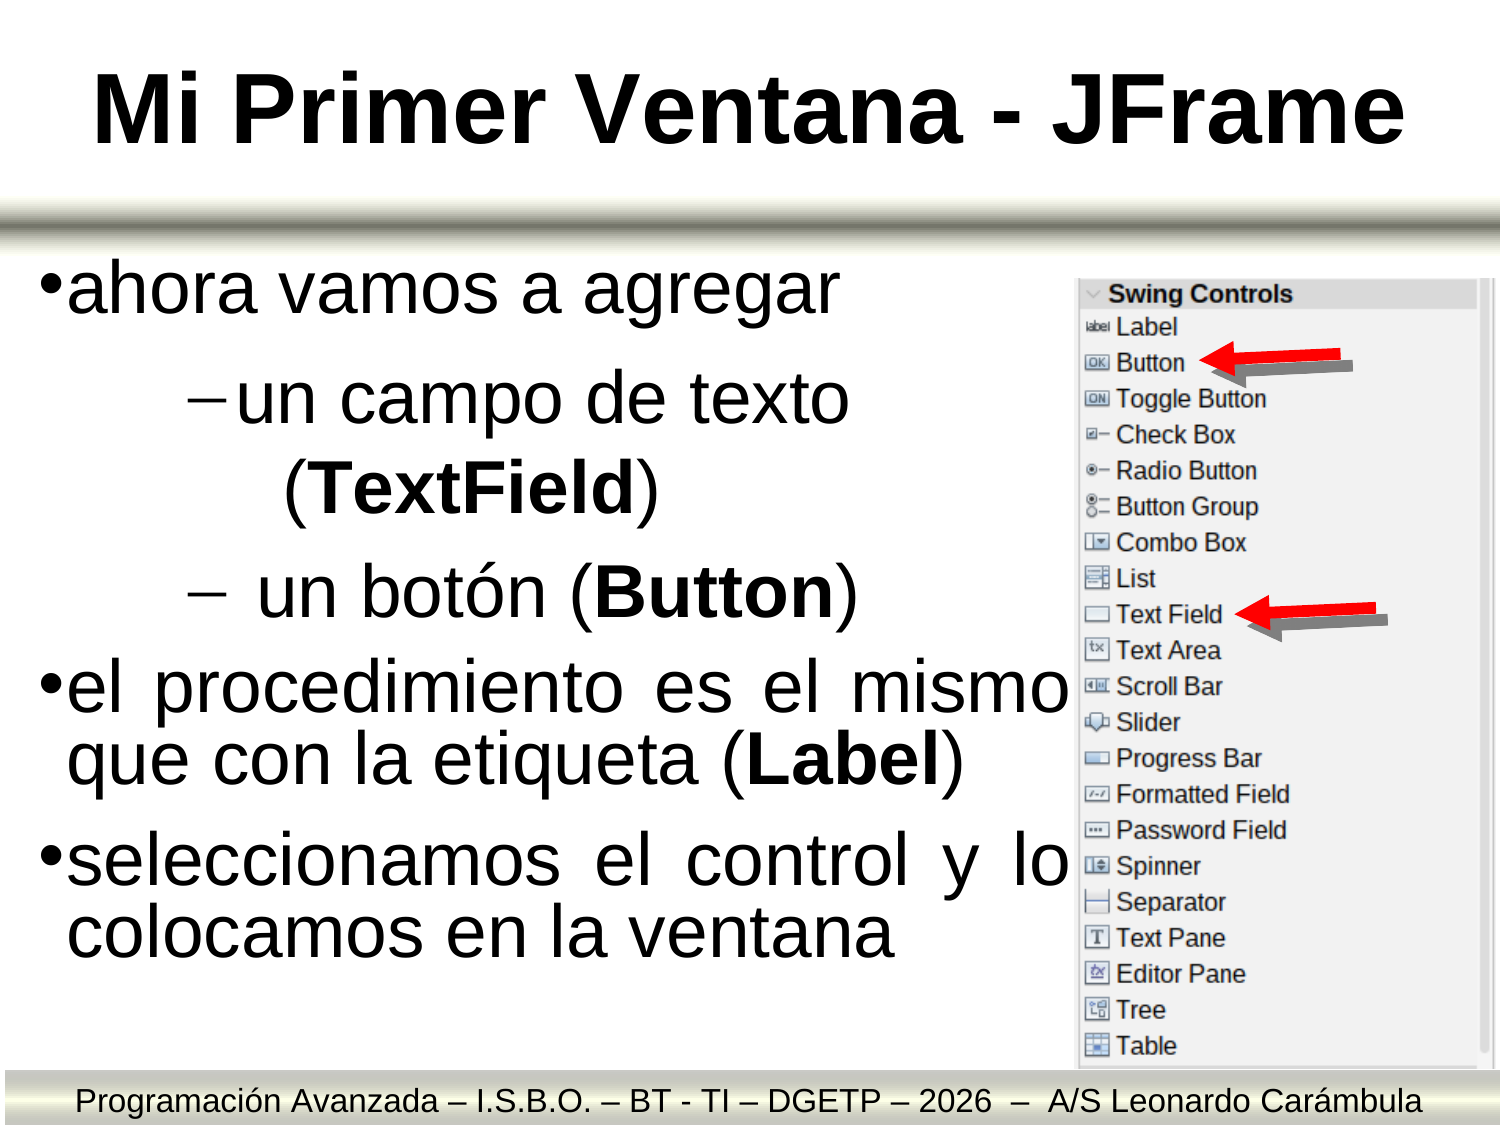

Mi Primer Ventana - JFrame
# ahora vamos a agregar
un campo de texto	(TextField)
 un botón (Button)
el procedimiento es el mismo que con la etiqueta (Label)
seleccionamos el control y lo colocamos en la ventana